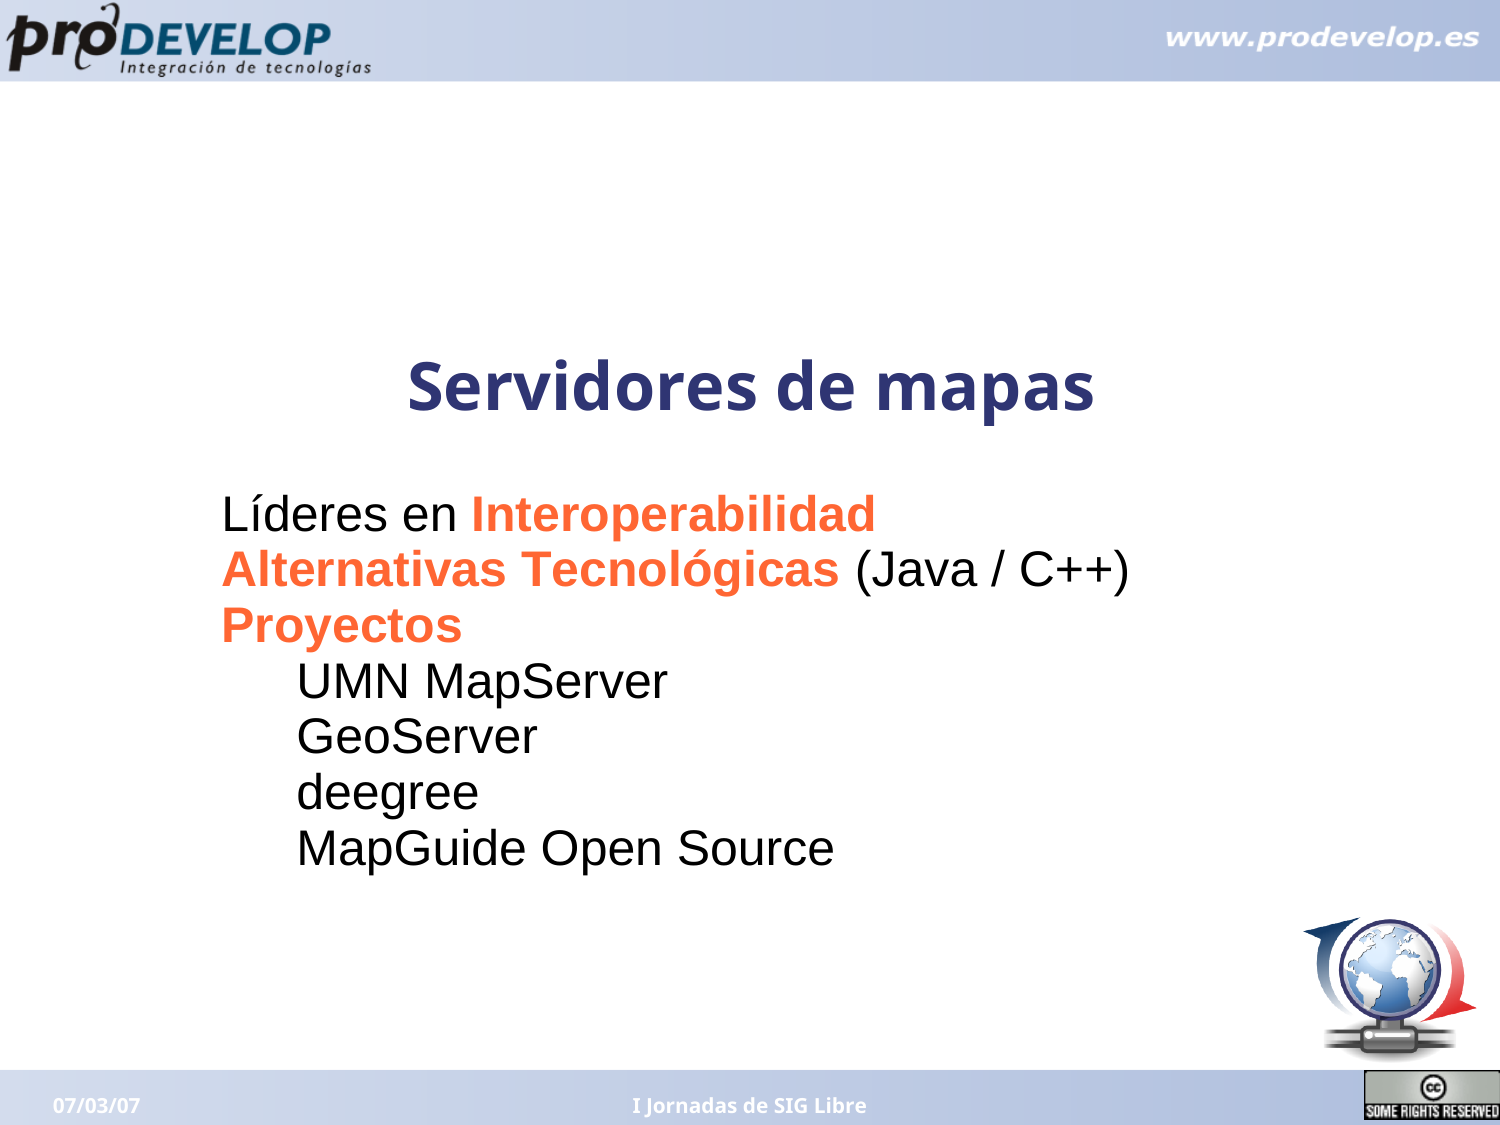

# Servidores de mapas
Líderes en Interoperabilidad
Alternativas Tecnológicas (Java / C++)
Proyectos
UMN MapServer
GeoServer
deegree
MapGuide Open Source
25/10/2006
13
Plan Difusión Interna gvSIG v. 2.0